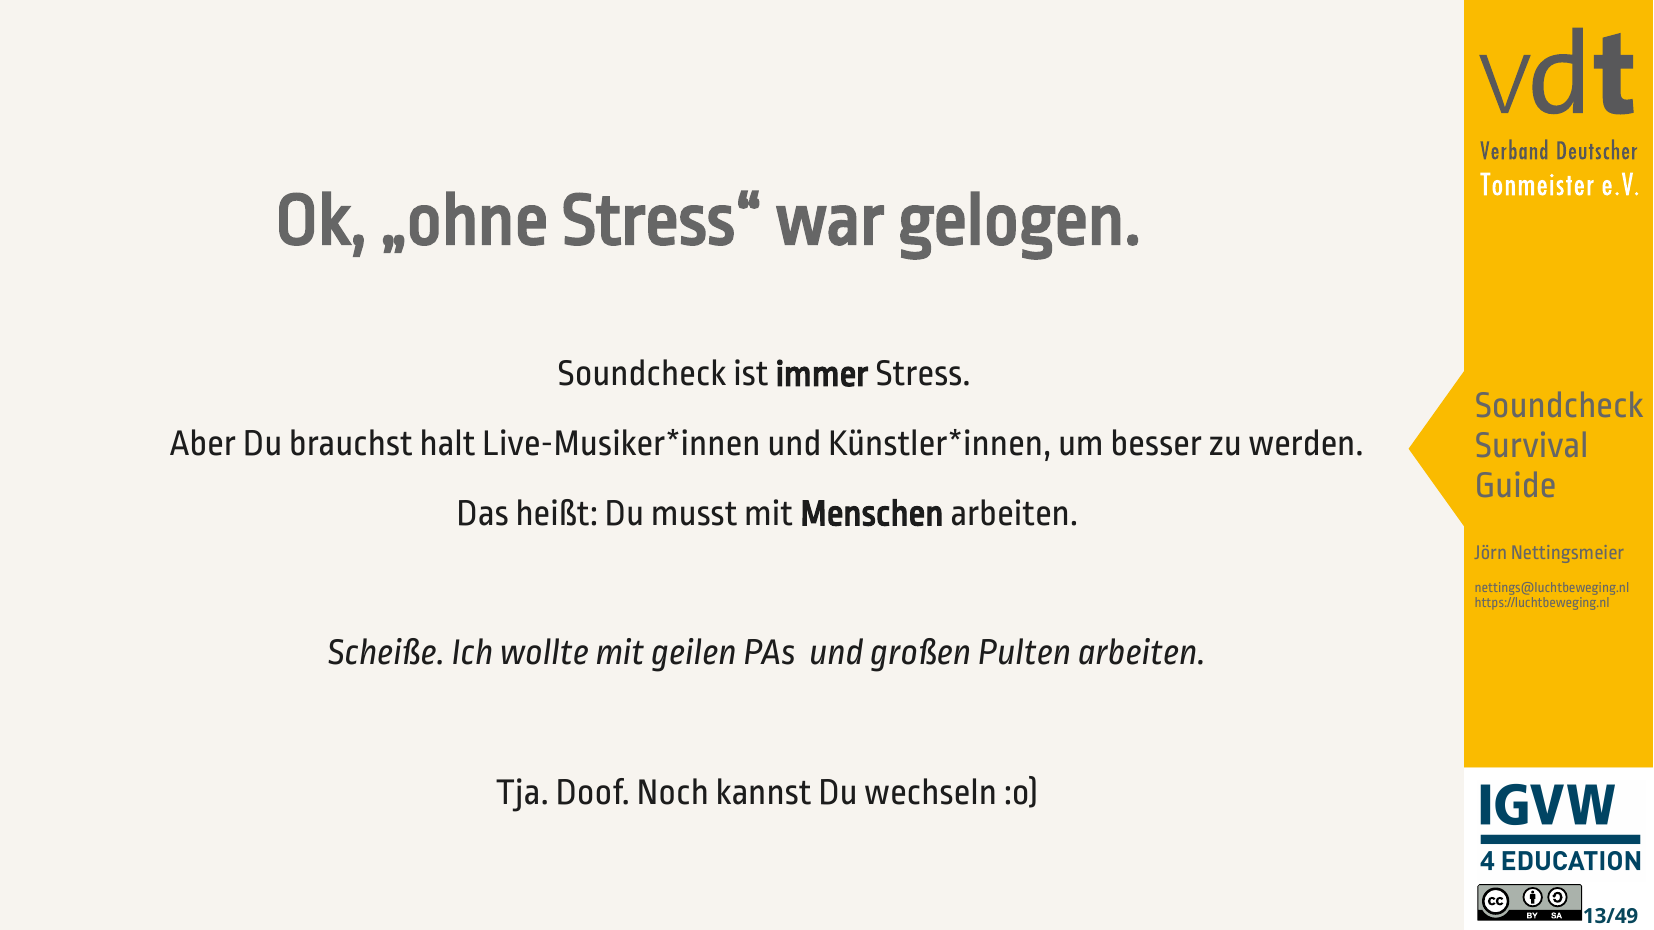

# Ok, „ohne Stress“ war gelogen.
Soundcheck ist immer Stress.
Aber Du brauchst halt Live-Musiker*innen und Künstler*innen, um besser zu werden.
Das heißt: Du musst mit Menschen arbeiten.
Scheiße. Ich wollte mit geilen PAs und großen Pulten arbeiten.
Tja. Doof. Noch kannst Du wechseln :o)